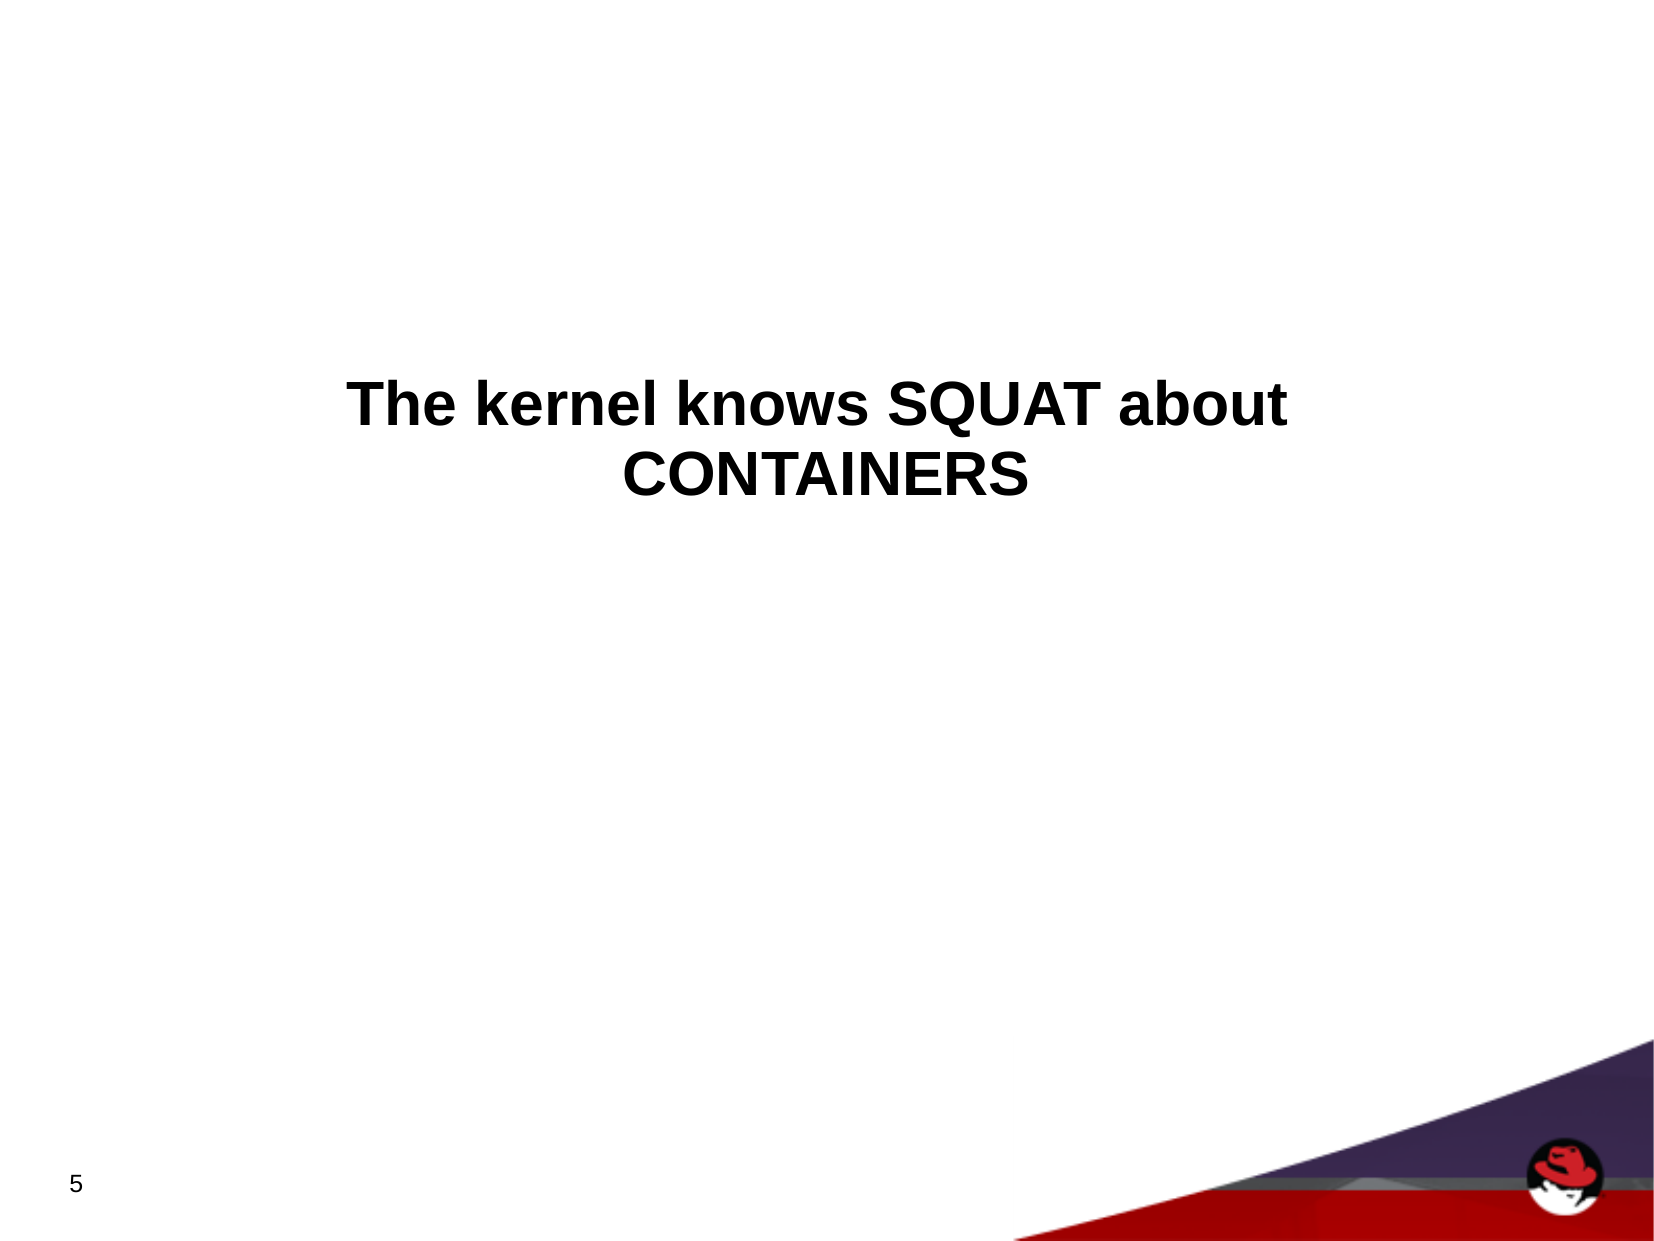

# The kernel knows SQUAT about CONTAINERS